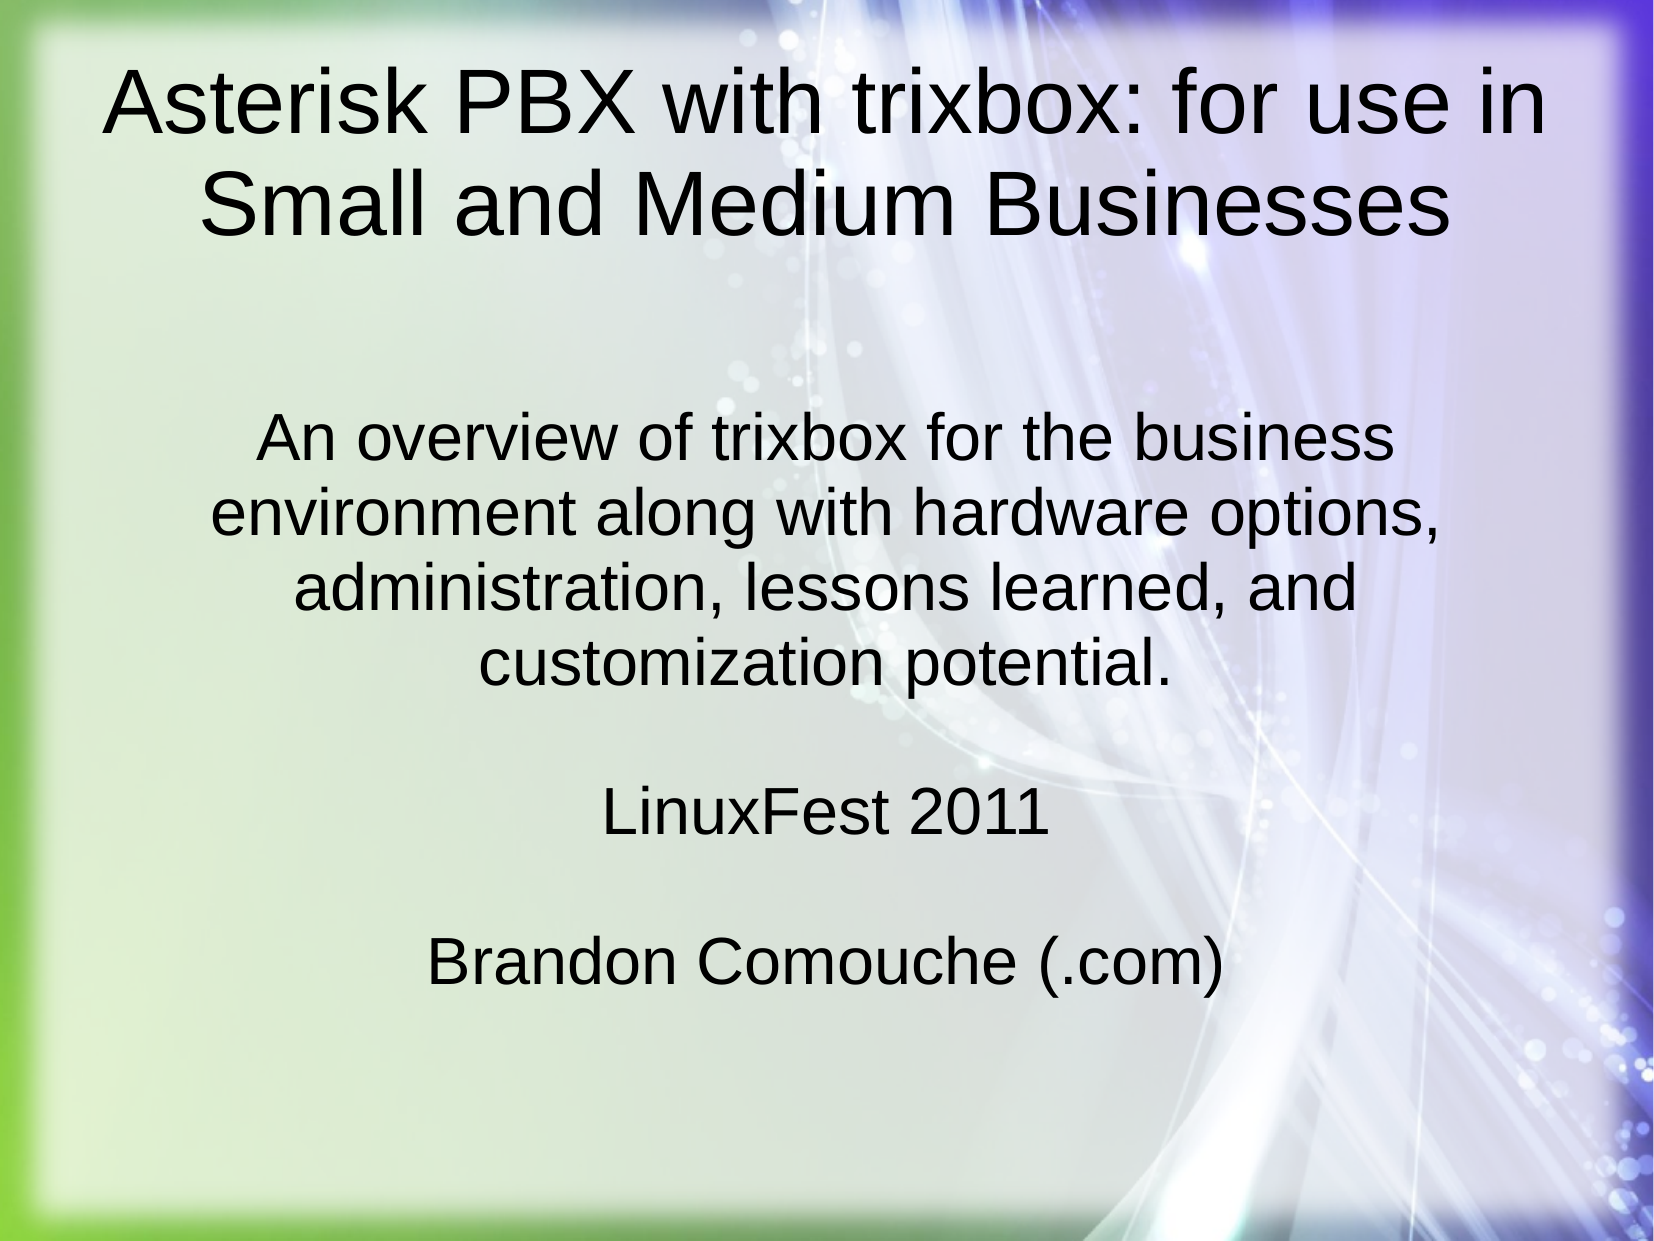

# Asterisk PBX with trixbox: for use in Small and Medium Businesses
An overview of trixbox for the business environment along with hardware options, administration, lessons learned, and customization potential.
LinuxFest 2011
Brandon Comouche (.com)